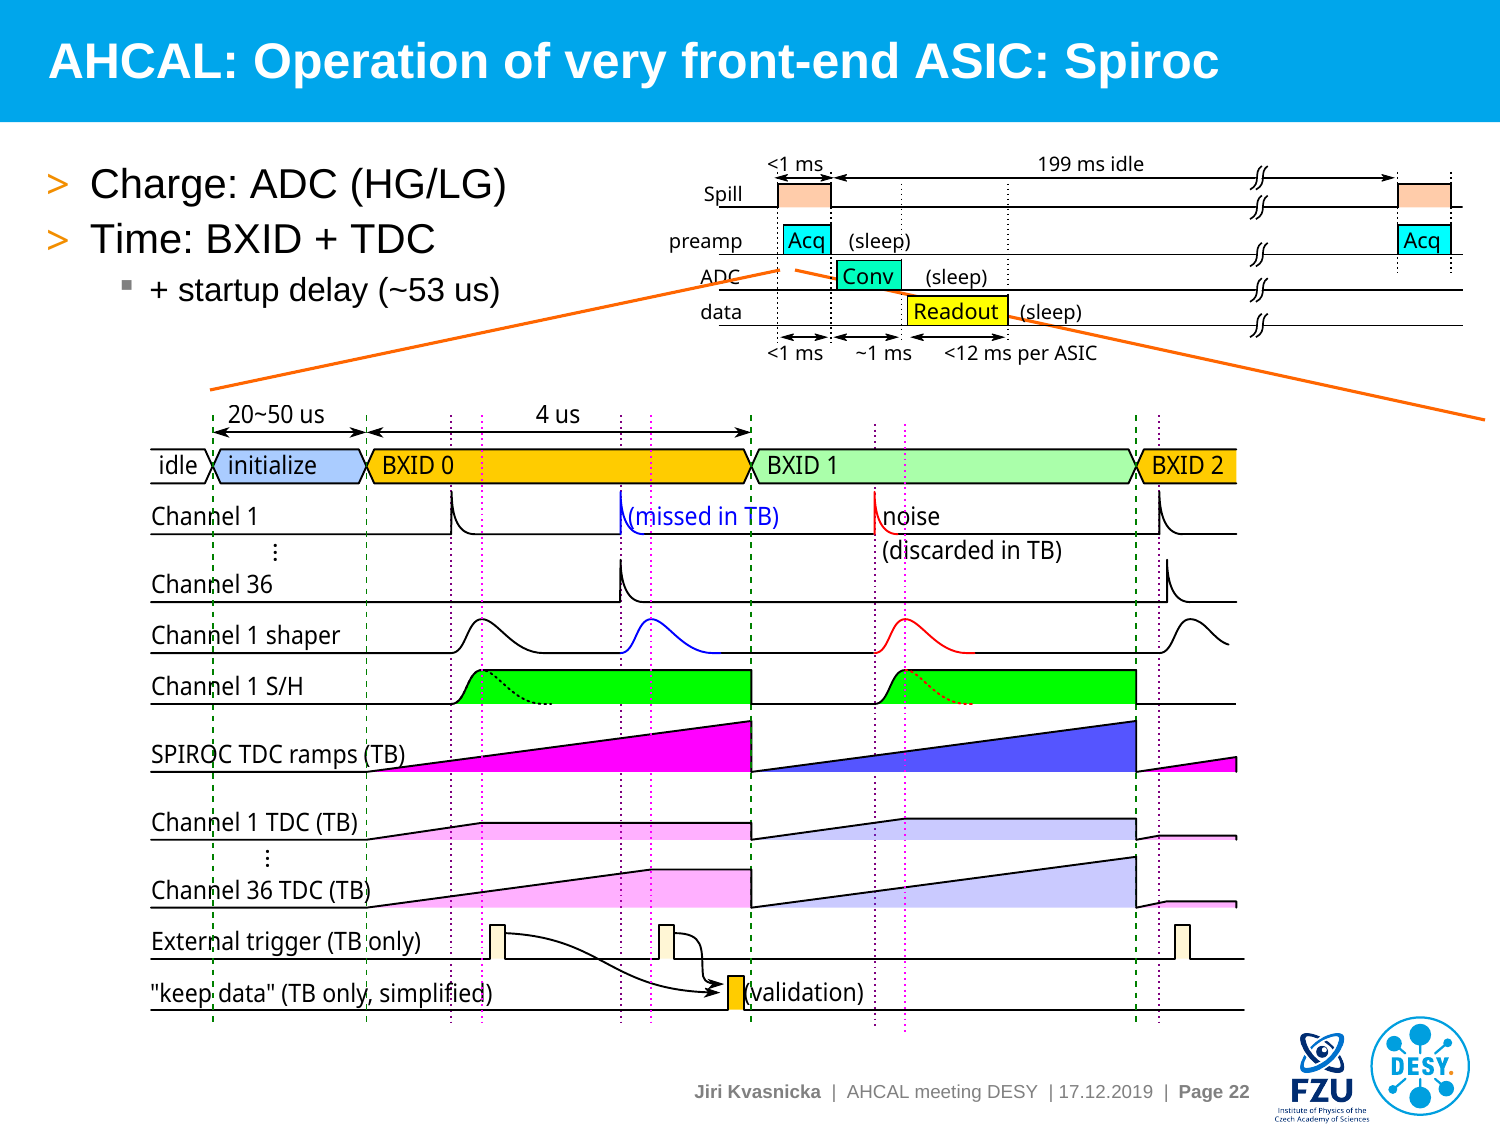

# AHCAL: Operation of very front-end ASIC: Spiroc
Charge: ADC (HG/LG)
Time: BXID + TDC
+ startup delay (~53 us)
Additional (outside ASIC):
Absolute TS of start and stop (48-bits, 25ns bins)
Validation signal TS + trigger ID